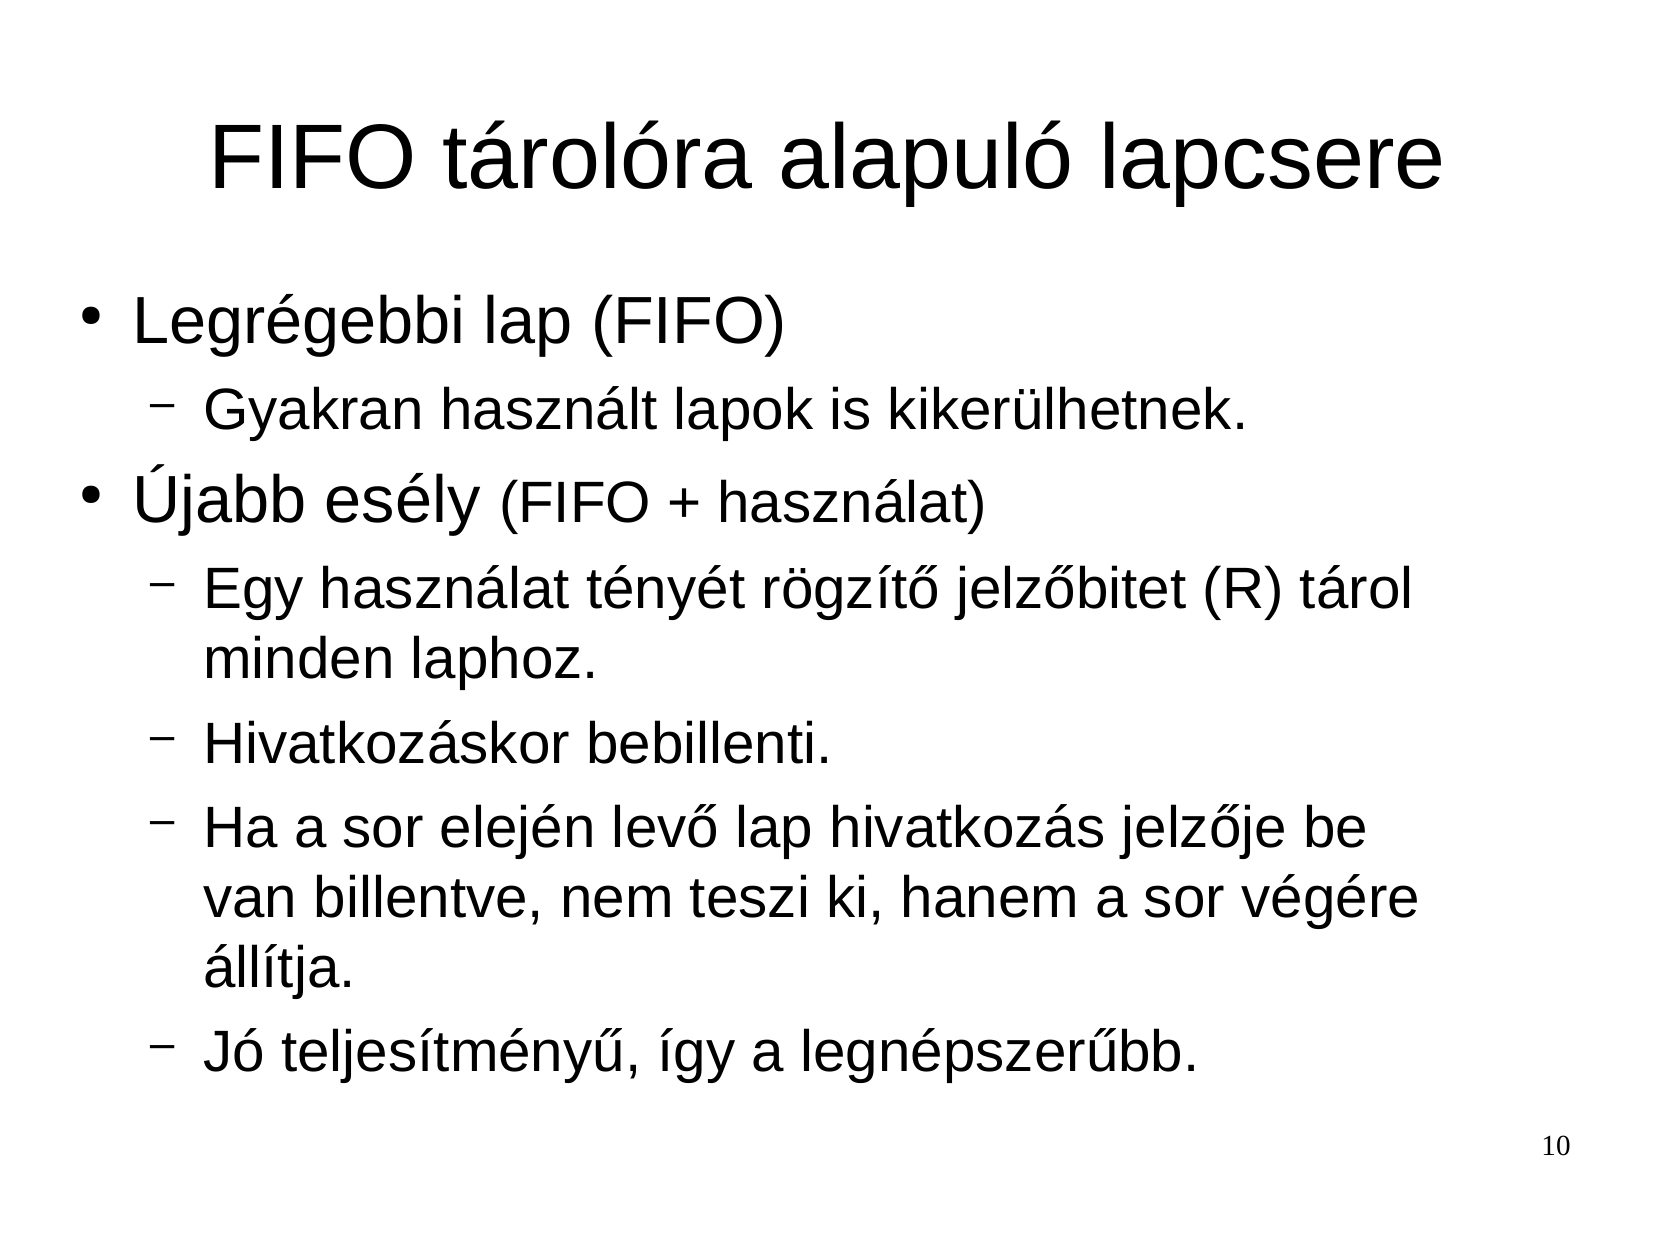

# FIFO tárolóra alapuló lapcsere
Legrégebbi lap (FIFO)
Gyakran használt lapok is kikerülhetnek.
Újabb esély (FIFO + használat)
Egy használat tényét rögzítő jelzőbitet (R) tárol minden laphoz.
Hivatkozáskor bebillenti.
Ha a sor elején levő lap hivatkozás jelzője be van billentve, nem teszi ki, hanem a sor végére állítja.
Jó teljesítményű, így a legnépszerűbb.
10